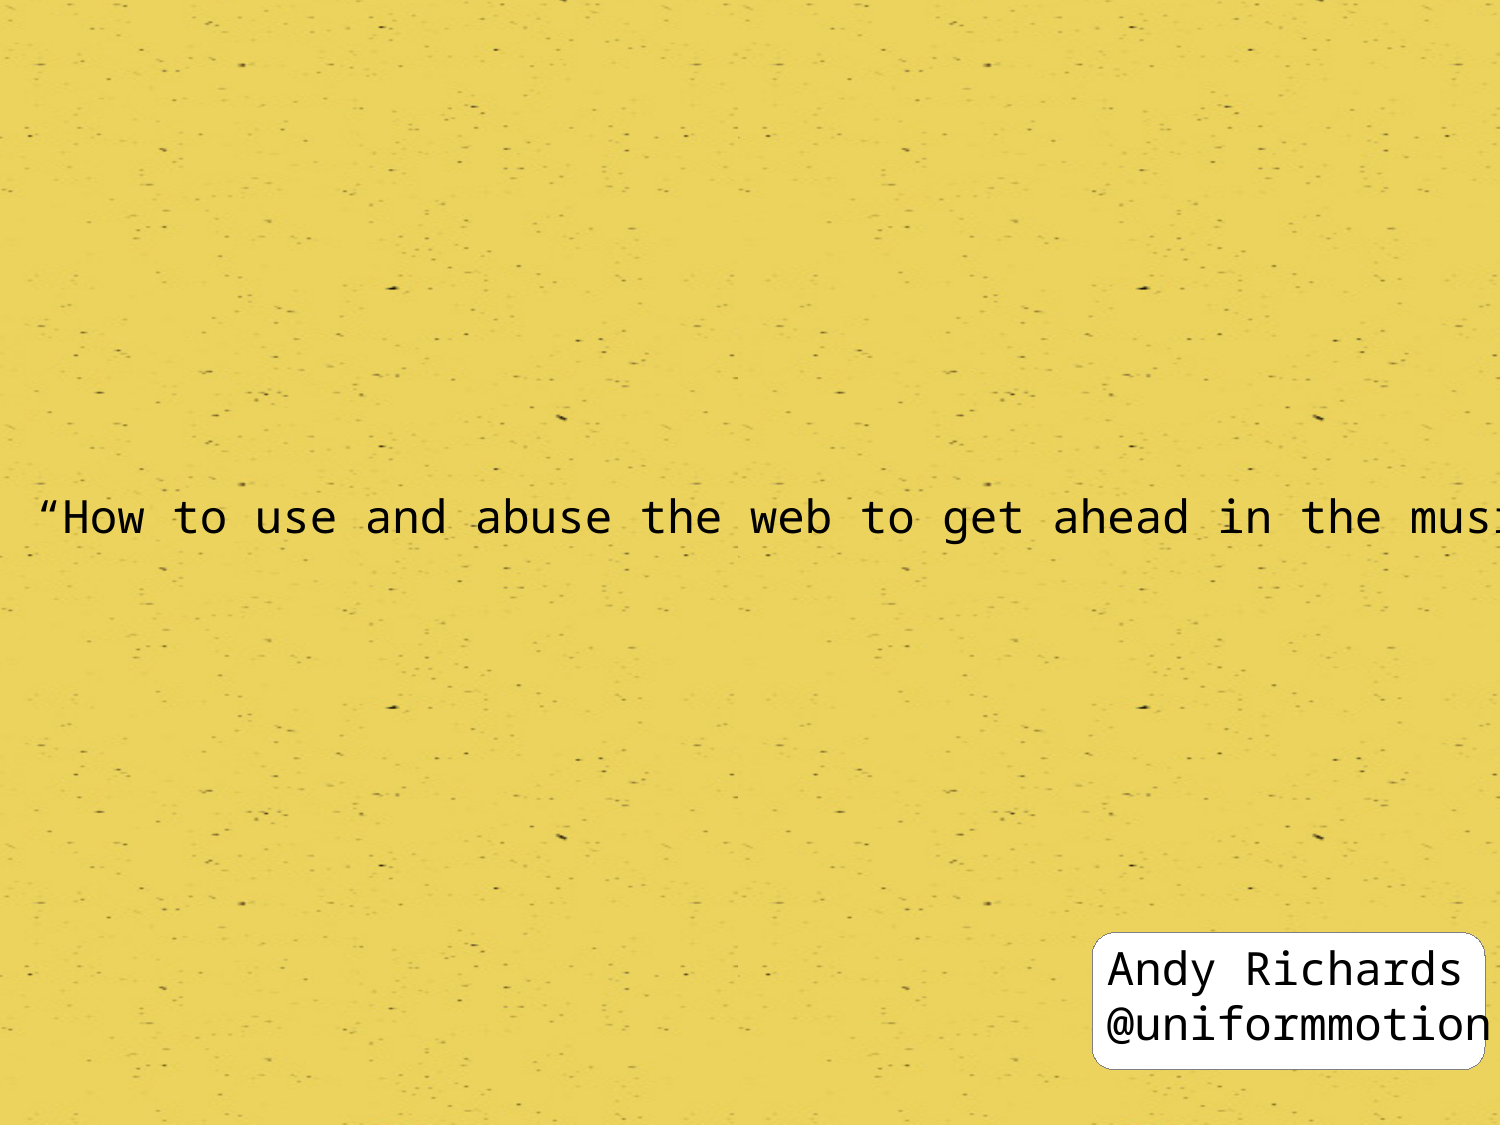

“How to use and abuse the web to get ahead in the music business”
Andy Richards
@uniformmotion